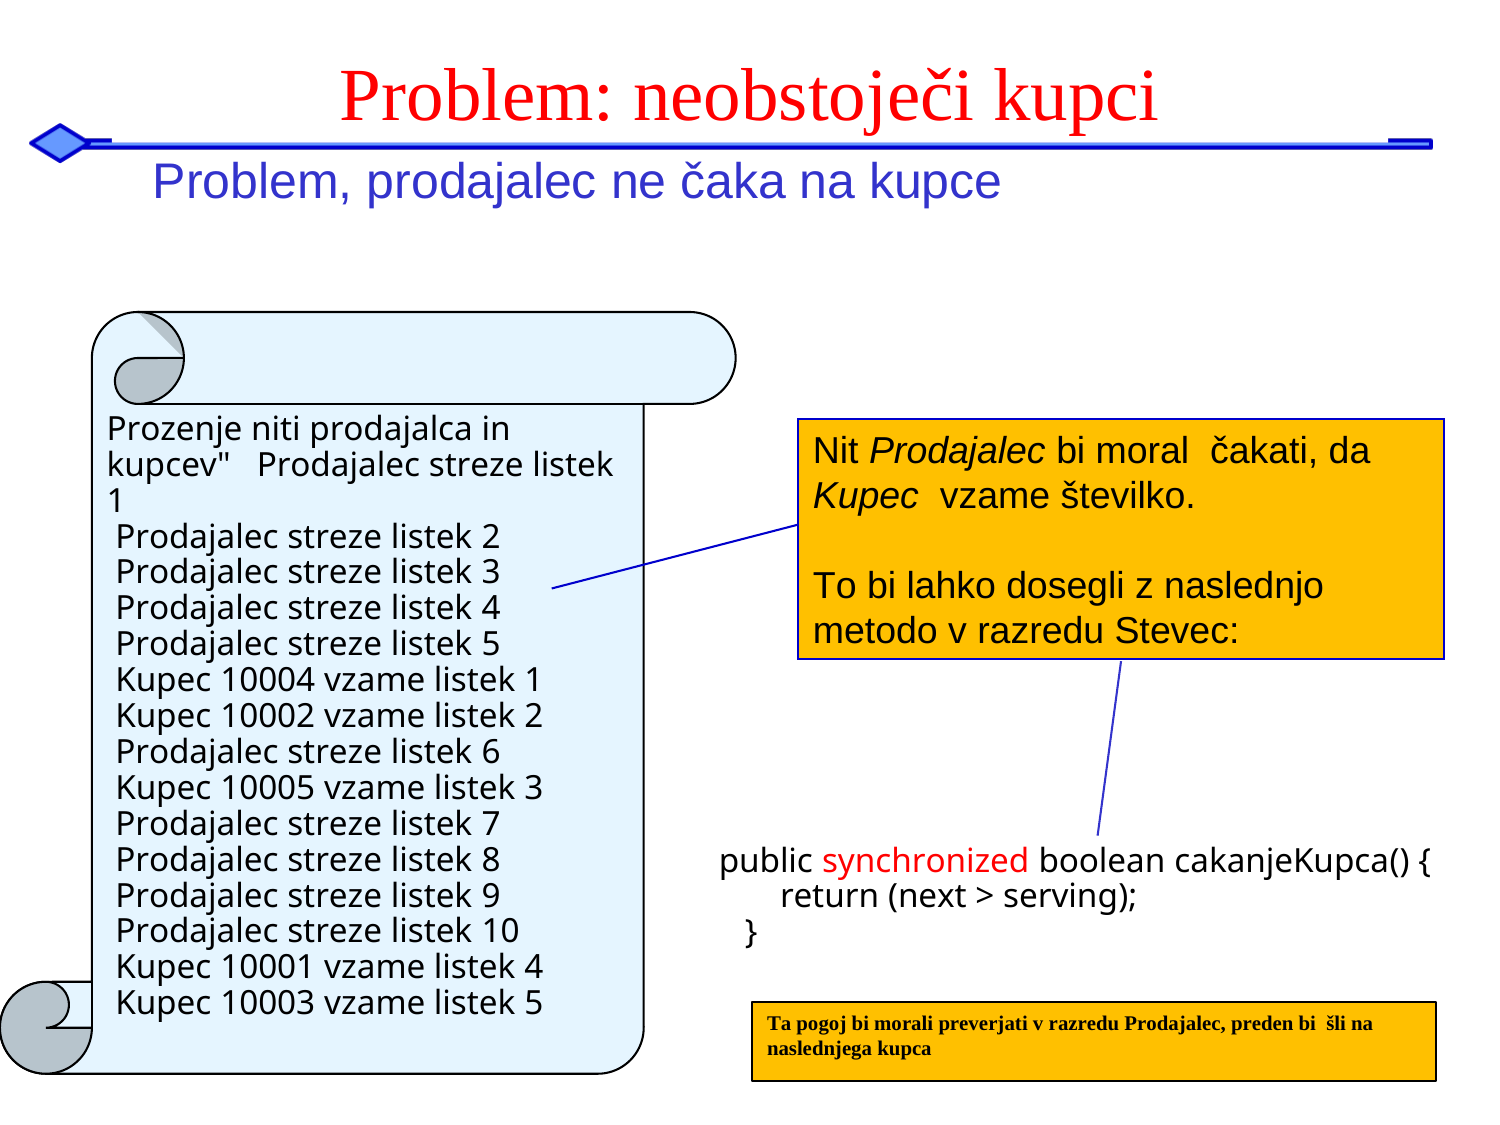

# Problem: neobstoječi kupci
Problem, prodajalec ne čaka na kupce
Prozenje niti prodajalca in kupcev" Prodajalec streze listek 1
 Prodajalec streze listek 2
 Prodajalec streze listek 3
 Prodajalec streze listek 4
 Prodajalec streze listek 5
 Kupec 10004 vzame listek 1
 Kupec 10002 vzame listek 2
 Prodajalec streze listek 6
 Kupec 10005 vzame listek 3
 Prodajalec streze listek 7
 Prodajalec streze listek 8
 Prodajalec streze listek 9
 Prodajalec streze listek 10
 Kupec 10001 vzame listek 4
 Kupec 10003 vzame listek 5
Nit Prodajalec bi moral čakati, da Kupec vzame številko.
To bi lahko dosegli z naslednjo metodo v razredu Stevec:
 public synchronized boolean cakanjeKupca() {
 return (next > serving);
 }
Ta pogoj bi morali preverjati v razredu Prodajalec, preden bi šli na naslednjega kupca